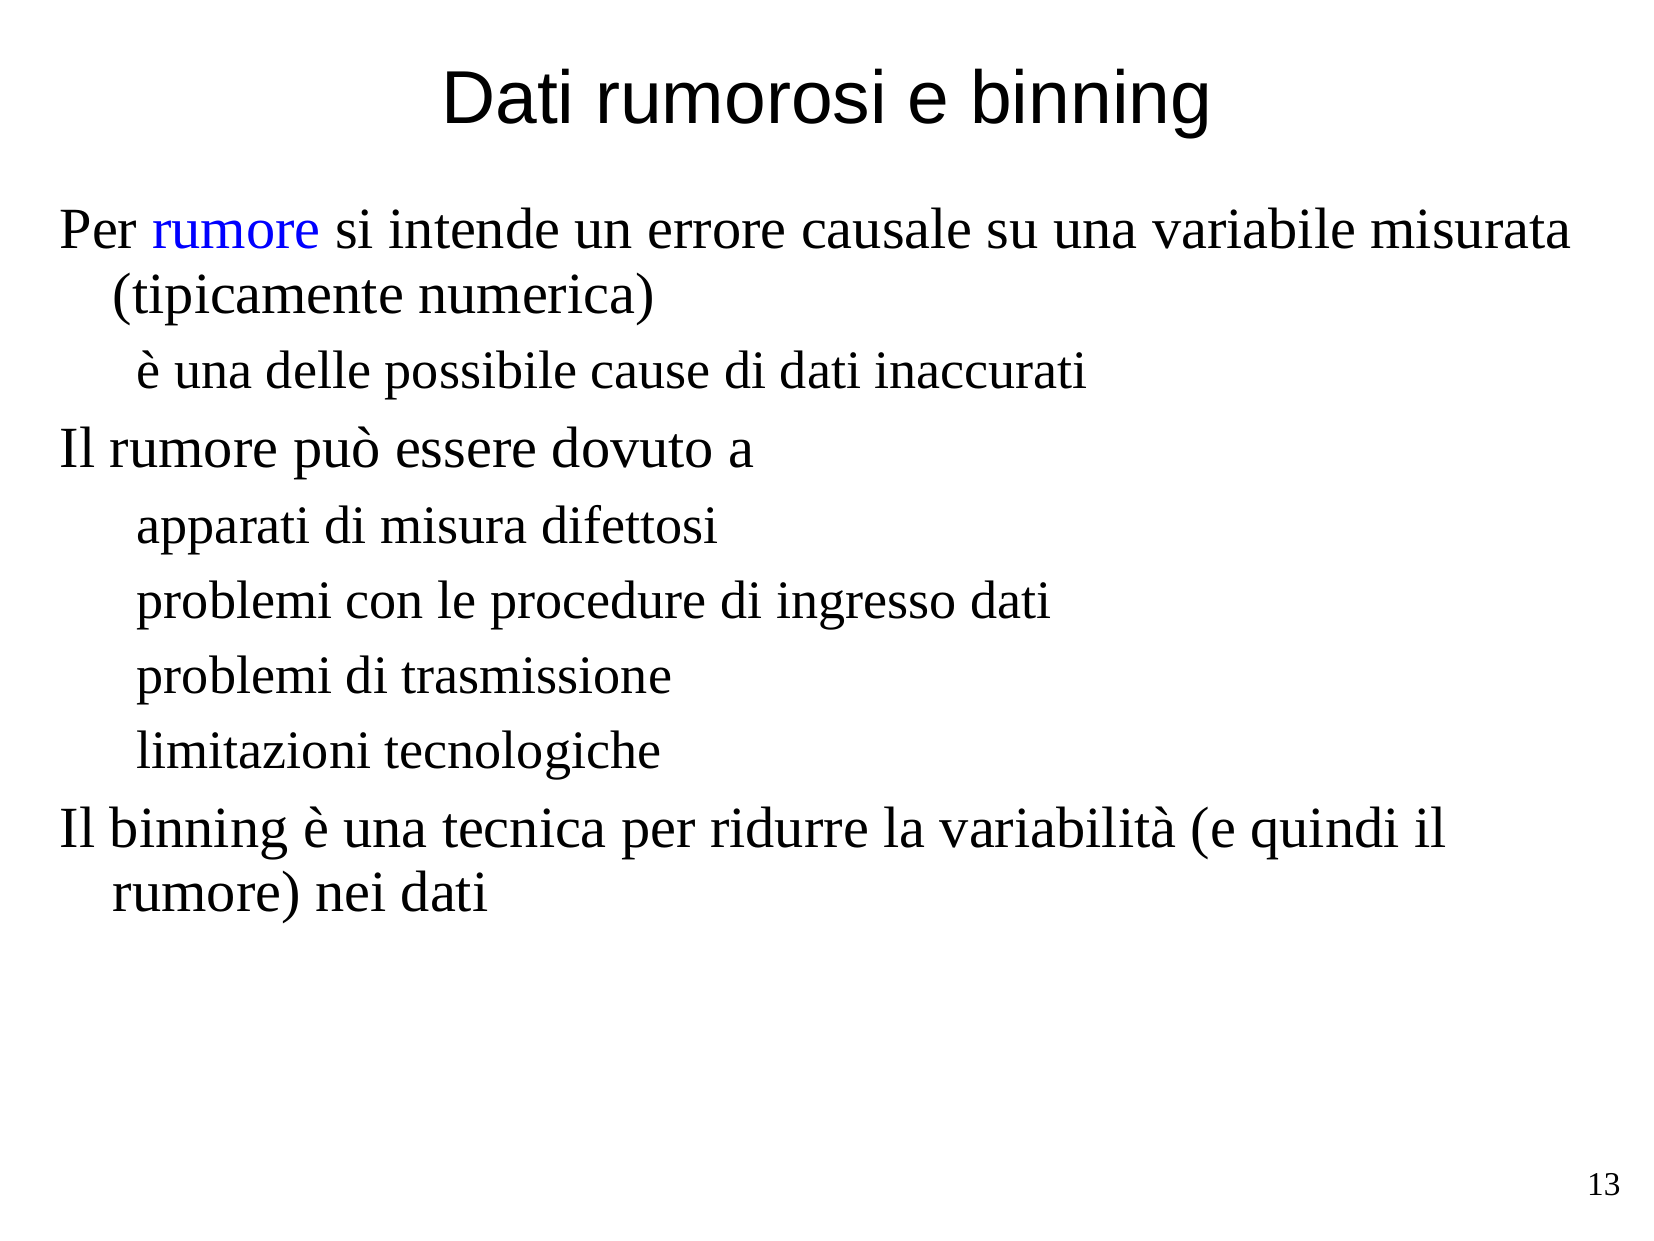

# Dati rumorosi e binning
Per rumore si intende un errore causale su una variabile misurata (tipicamente numerica)
è una delle possibile cause di dati inaccurati
Il rumore può essere dovuto a
apparati di misura difettosi
problemi con le procedure di ingresso dati
problemi di trasmissione
limitazioni tecnologiche
Il binning è una tecnica per ridurre la variabilità (e quindi il rumore) nei dati